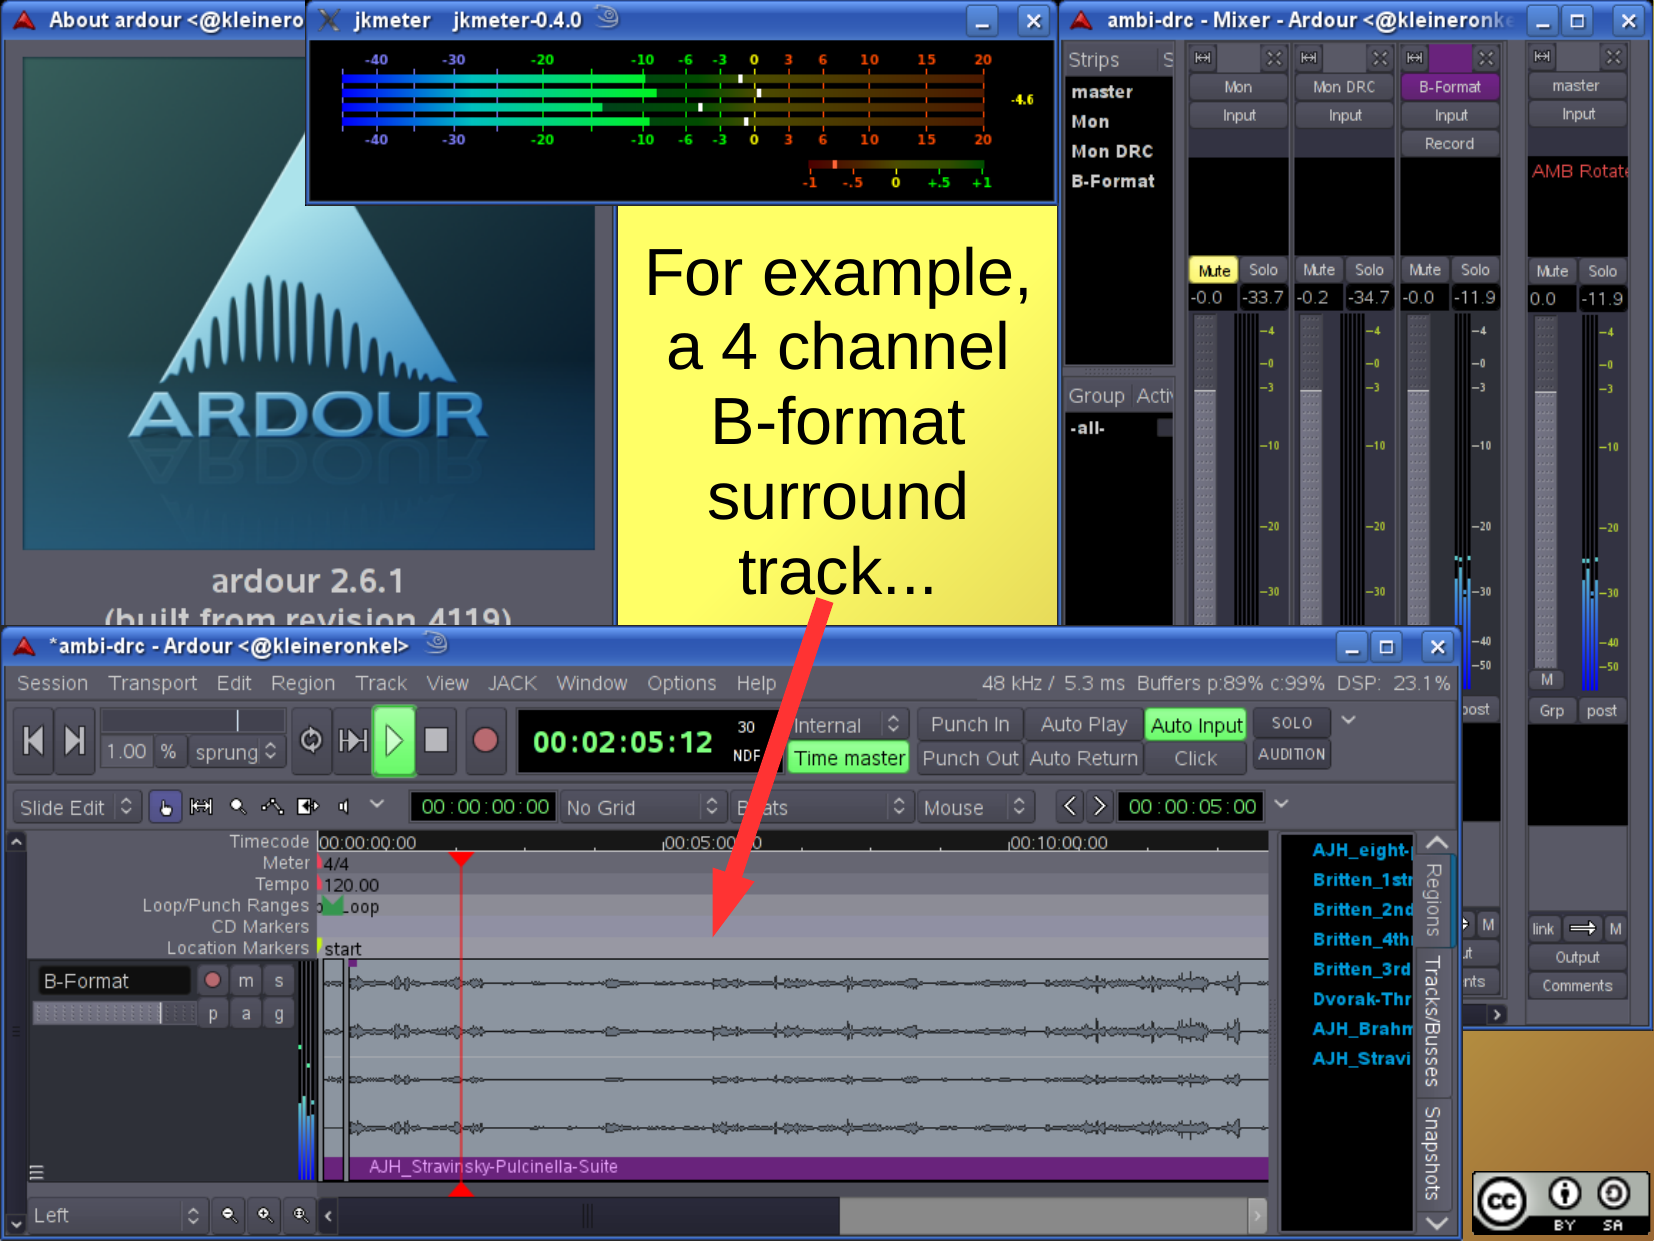

#
For example, a 4 channel
B-format surround track...